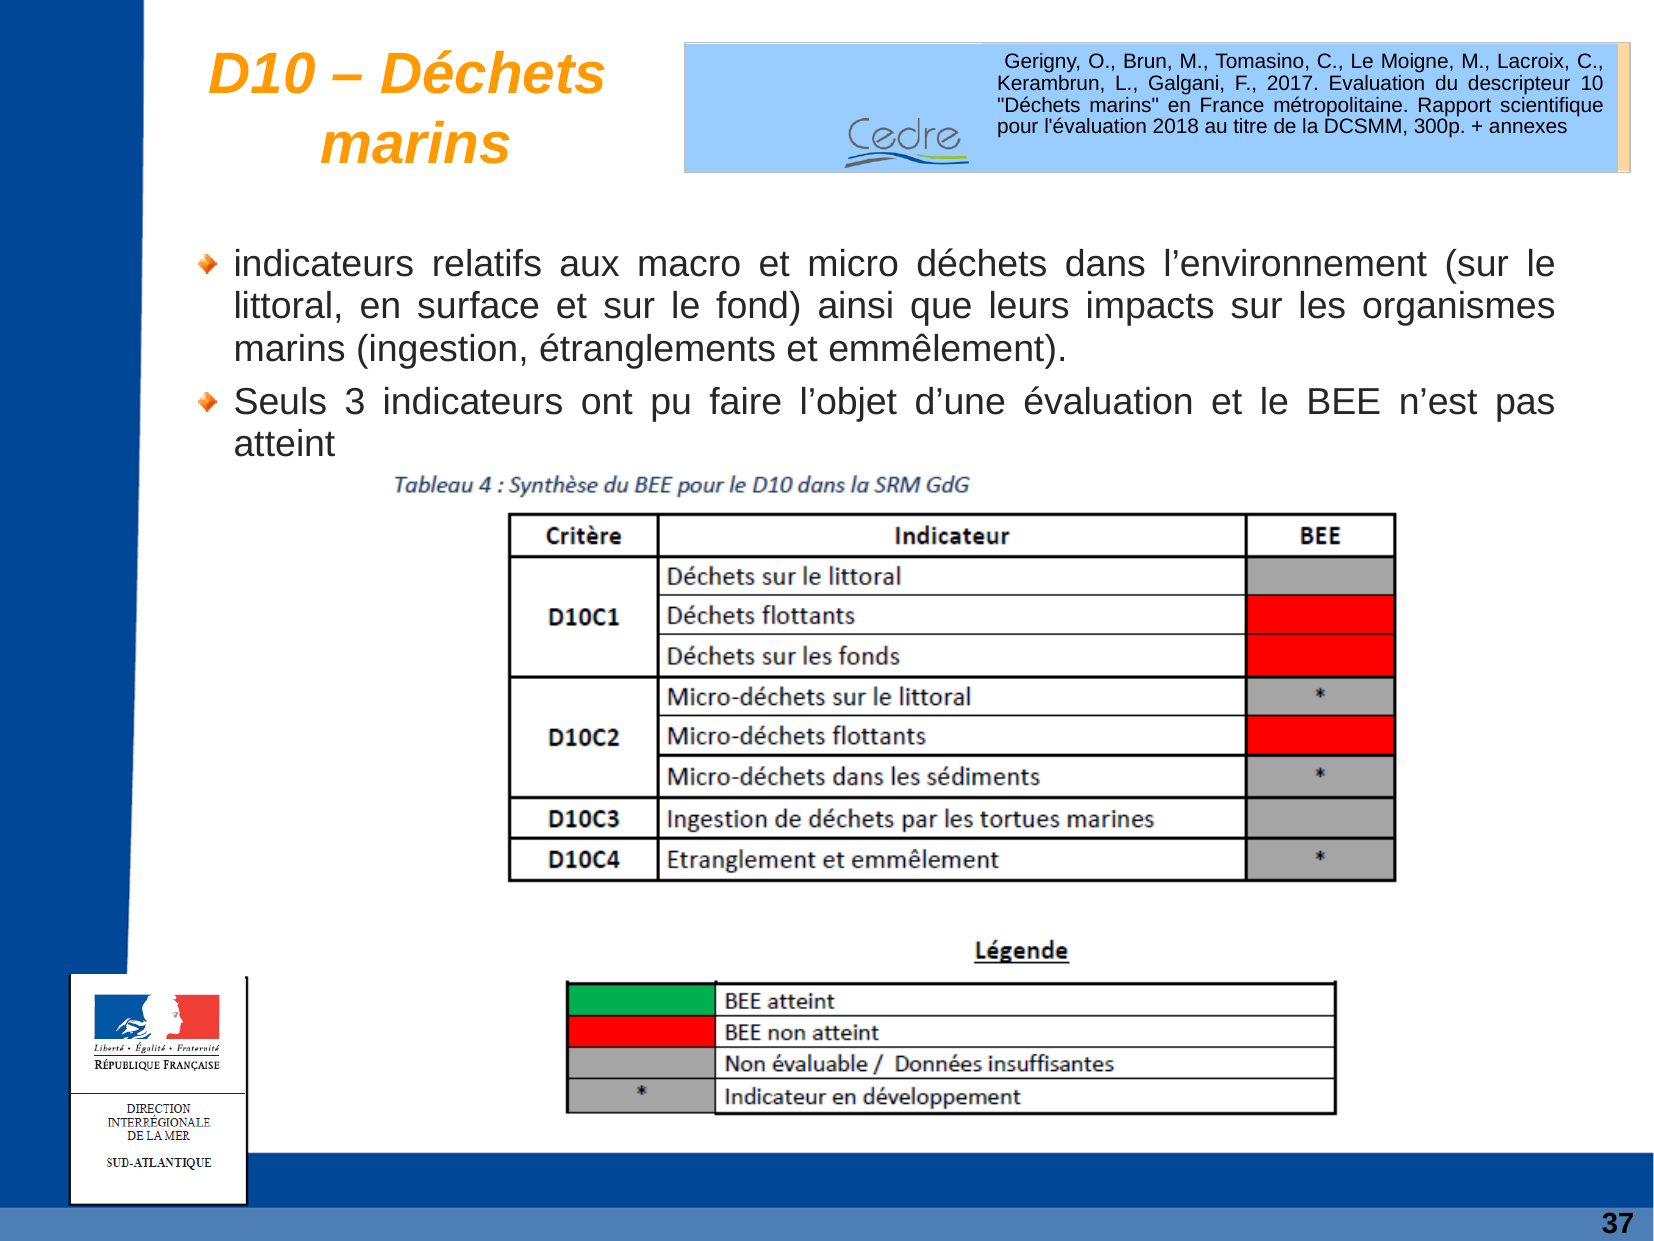

D10 – Déchets
marins
| | Gerigny, O., Brun, M., Tomasino, C., Le Moigne, M., Lacroix, C., Kerambrun, L., Galgani, F., 2017. Evaluation du descripteur 10 "Déchets marins" en France métropolitaine. Rapport scientifique pour l'évaluation 2018 au titre de la DCSMM, 300p. + annexes |
| --- | --- |
indicateurs relatifs aux macro et micro déchets dans l’environnement (sur le littoral, en surface et sur le fond) ainsi que leurs impacts sur les organismes marins (ingestion, étranglements et emmêlement).
Seuls 3 indicateurs ont pu faire l’objet d’une évaluation et le BEE n’est pas atteint